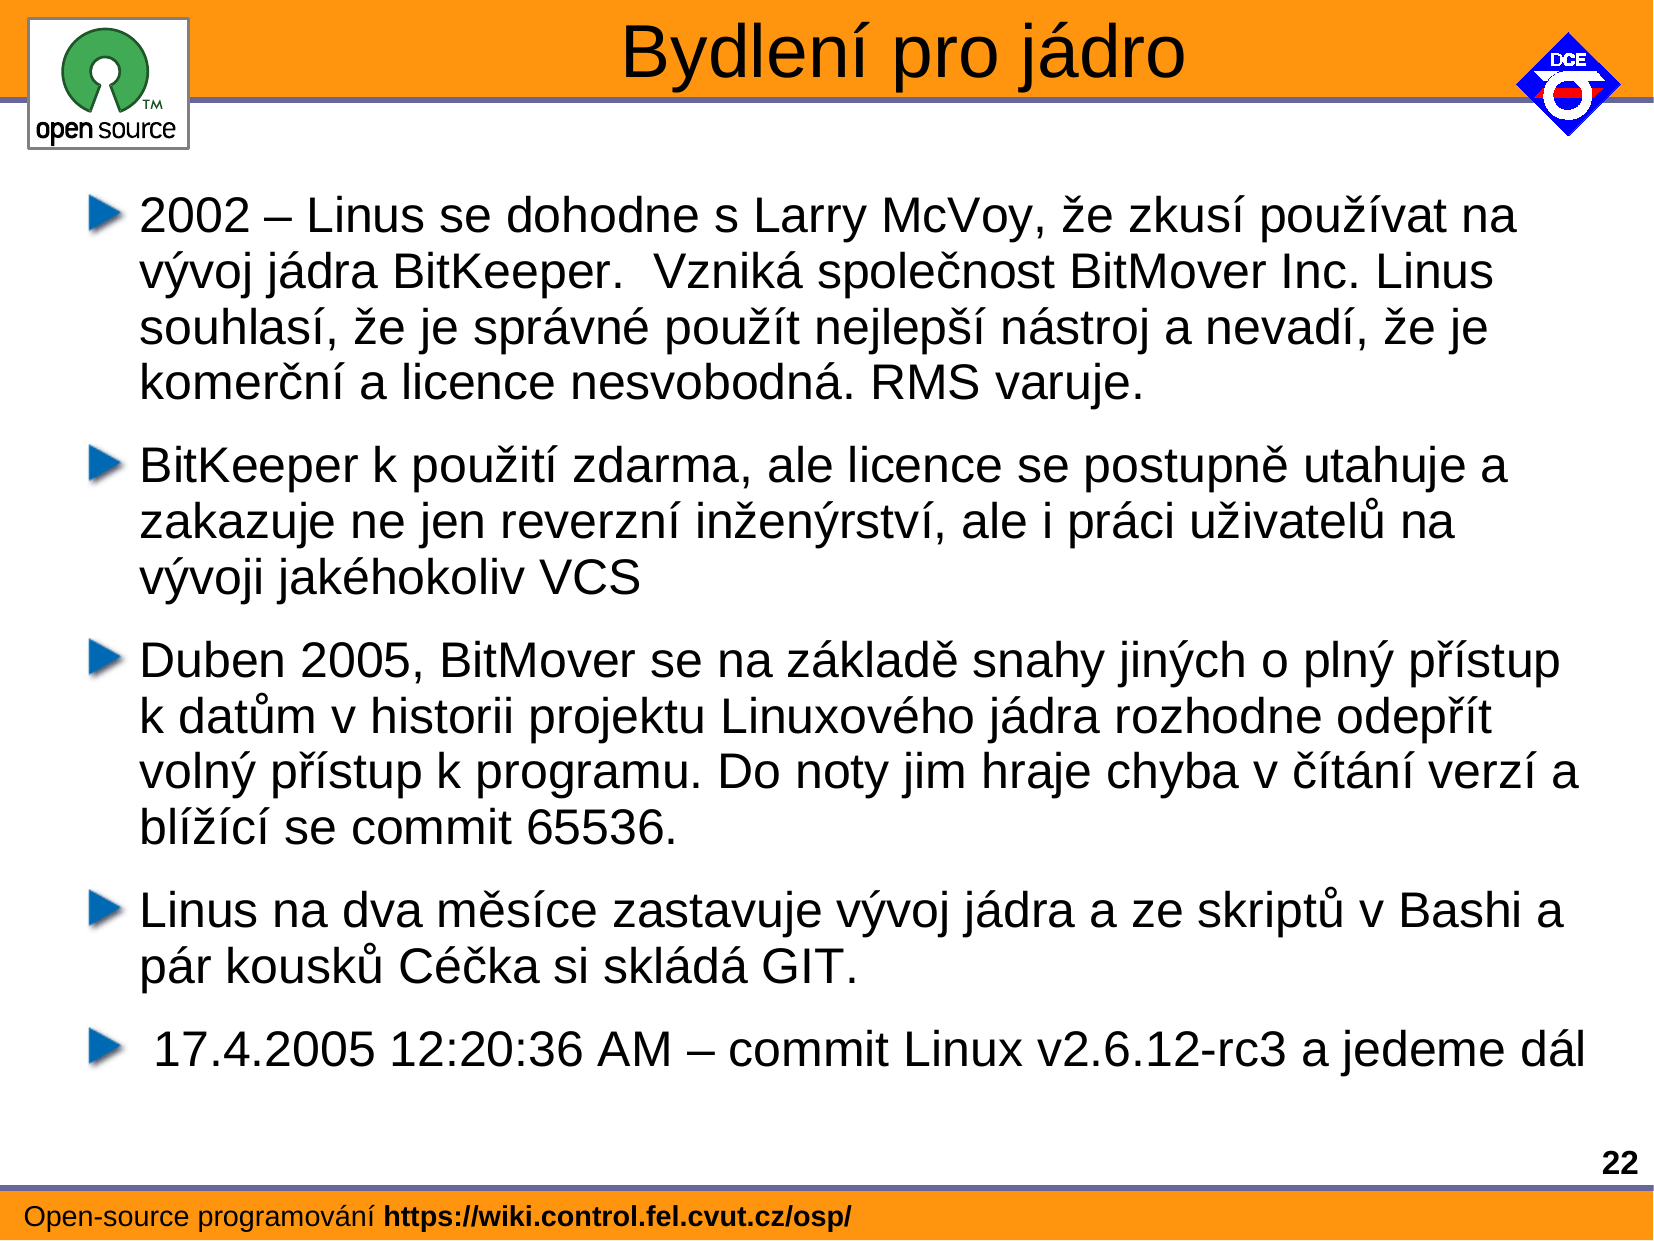

# Bydlení pro jádro
2002 – Linus se dohodne s Larry McVoy, že zkusí používat na vývoj jádra BitKeeper. Vzniká společnost BitMover Inc. Linus souhlasí, že je správné použít nejlepší nástroj a nevadí, že je komerční a licence nesvobodná. RMS varuje.
BitKeeper k použití zdarma, ale licence se postupně utahuje a zakazuje ne jen reverzní inženýrství, ale i práci uživatelů na vývoji jakéhokoliv VCS
Duben 2005, BitMover se na základě snahy jiných o plný přístup k datům v historii projektu Linuxového jádra rozhodne odepřít volný přístup k programu. Do noty jim hraje chyba v čítání verzí a blížící se commit 65536.
Linus na dva měsíce zastavuje vývoj jádra a ze skriptů v Bashi a pár kousků Céčka si skládá GIT.
 17.4.2005 12:20:36 AM – commit Linux v2.6.12-rc3 a jedeme dál